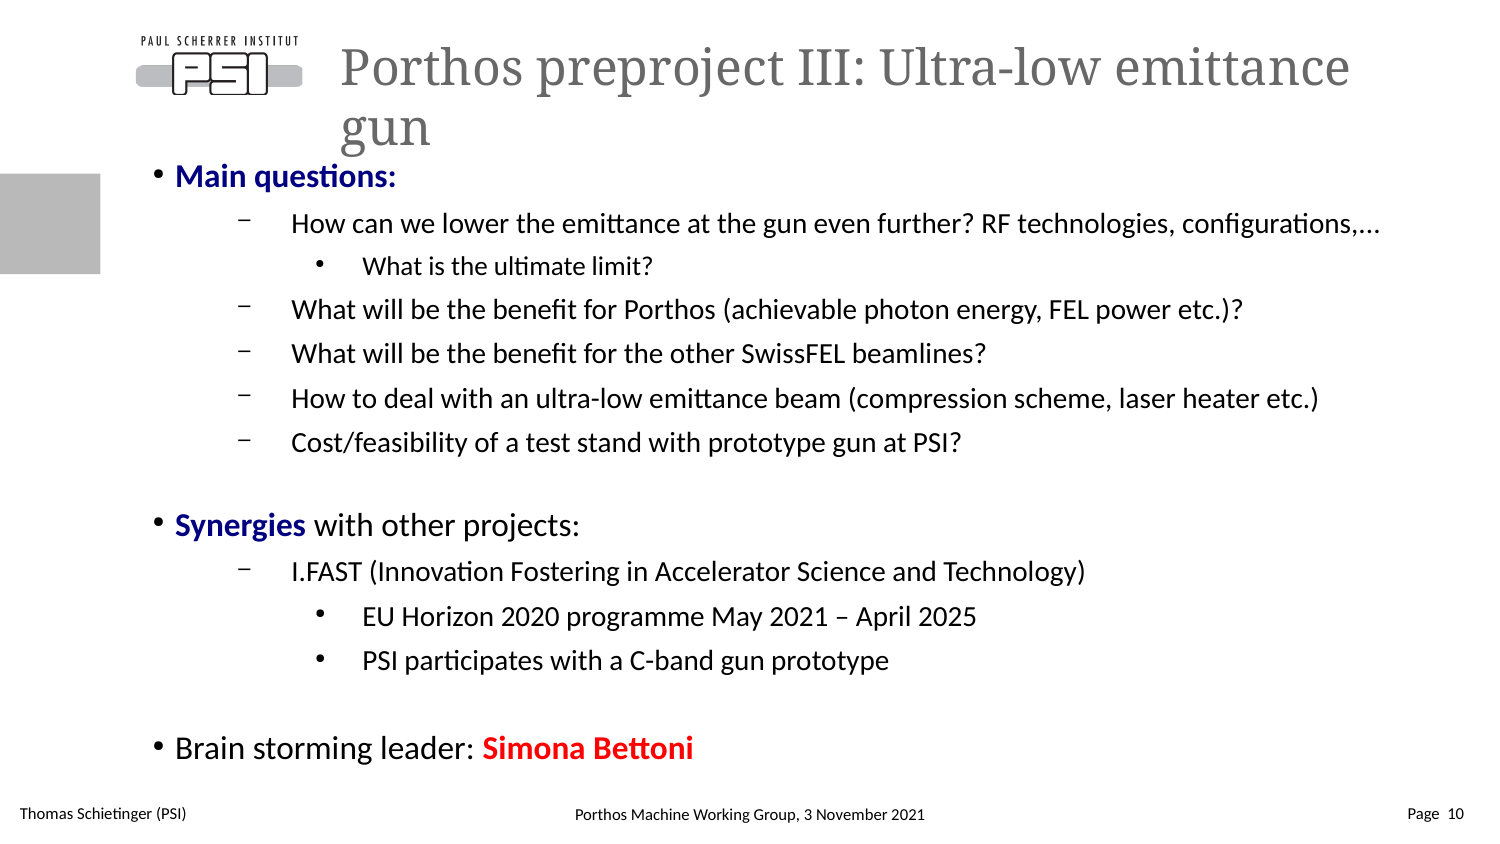

# Porthos preproject III: Ultra-low emittance gun
Main questions:
How can we lower the emittance at the gun even further? RF technologies, configurations,...
What is the ultimate limit?
What will be the benefit for Porthos (achievable photon energy, FEL power etc.)?
What will be the benefit for the other SwissFEL beamlines?
How to deal with an ultra-low emittance beam (compression scheme, laser heater etc.)
Cost/feasibility of a test stand with prototype gun at PSI?
Synergies with other projects:
I.FAST (Innovation Fostering in Accelerator Science and Technology)
EU Horizon 2020 programme May 2021 – April 2025
PSI participates with a C-band gun prototype
Brain storming leader: Simona Bettoni